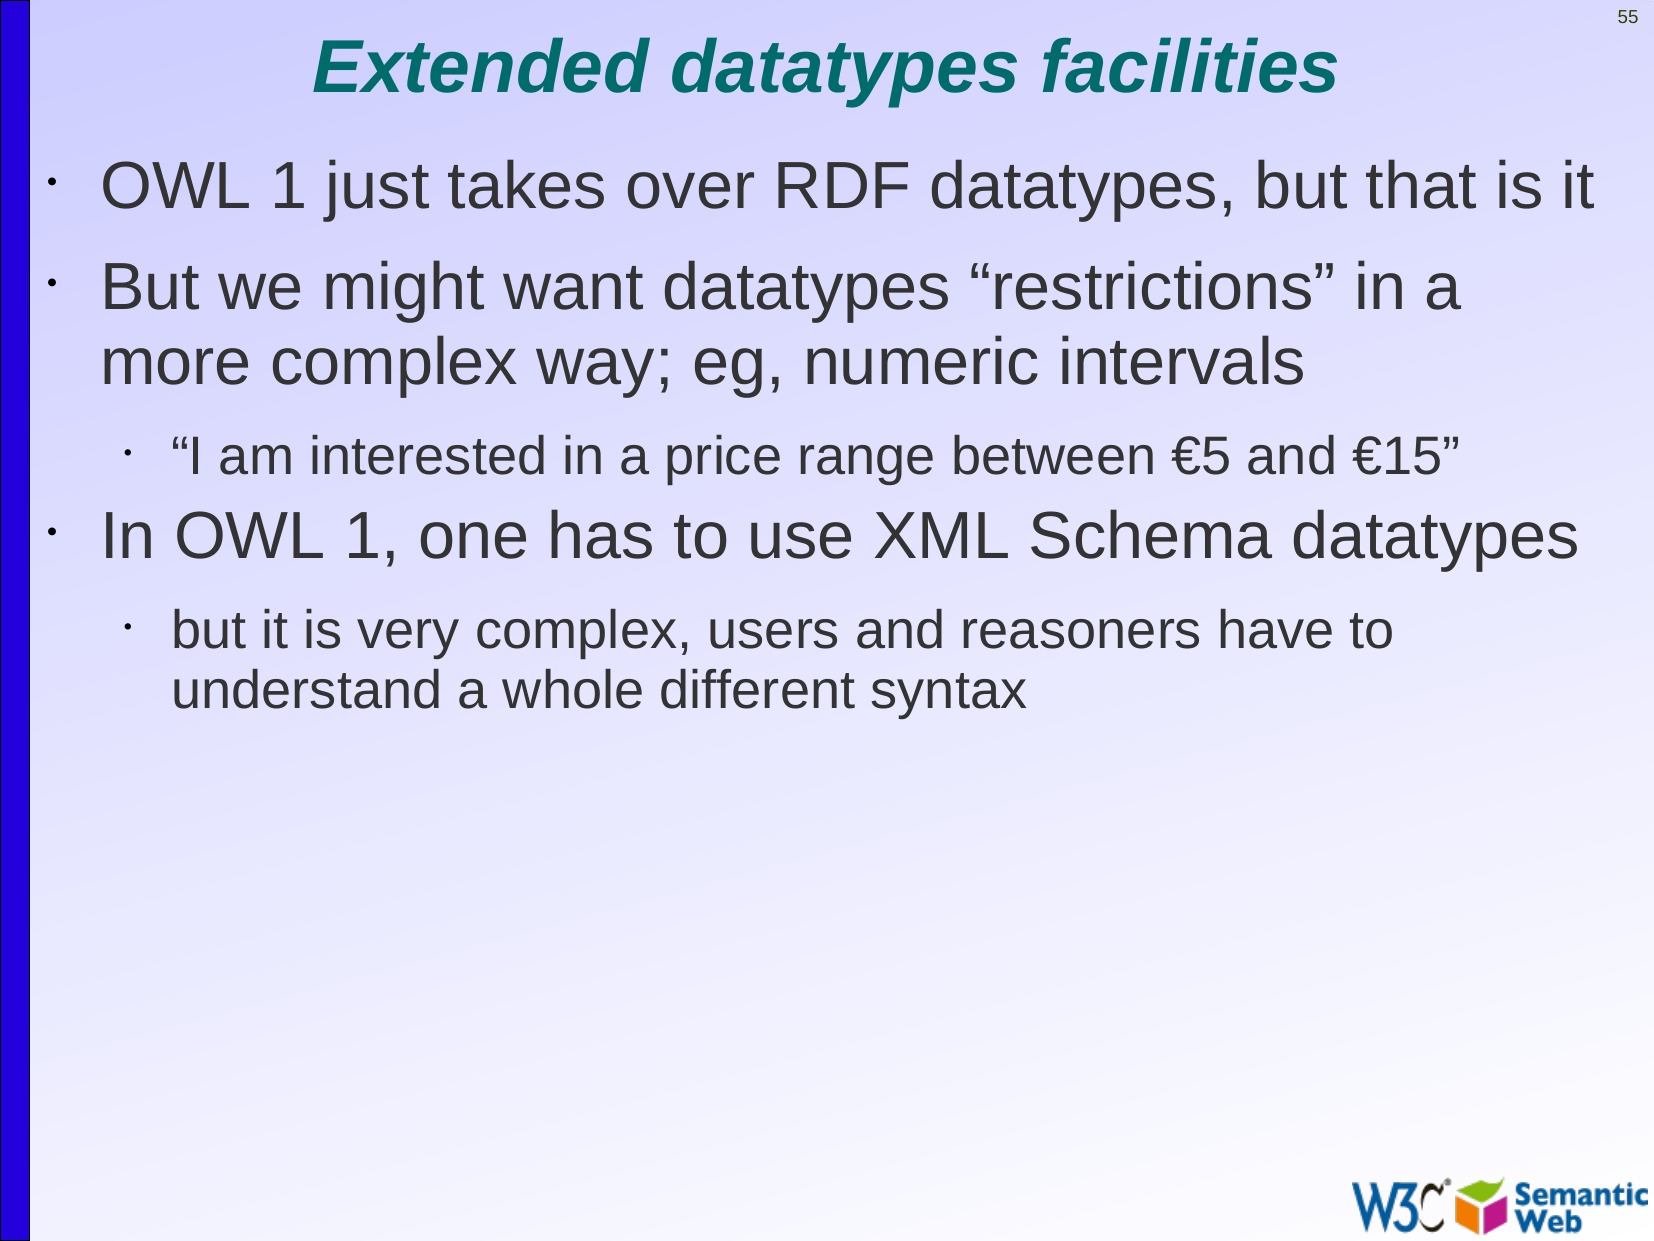

# Extended datatypes facilities
OWL 1 just takes over RDF datatypes, but that is it
But we might want datatypes “restrictions” in a more complex way; eg, numeric intervals
“I am interested in a price range between €5 and €15”
In OWL 1, one has to use XML Schema datatypes
but it is very complex, users and reasoners have to understand a whole different syntax